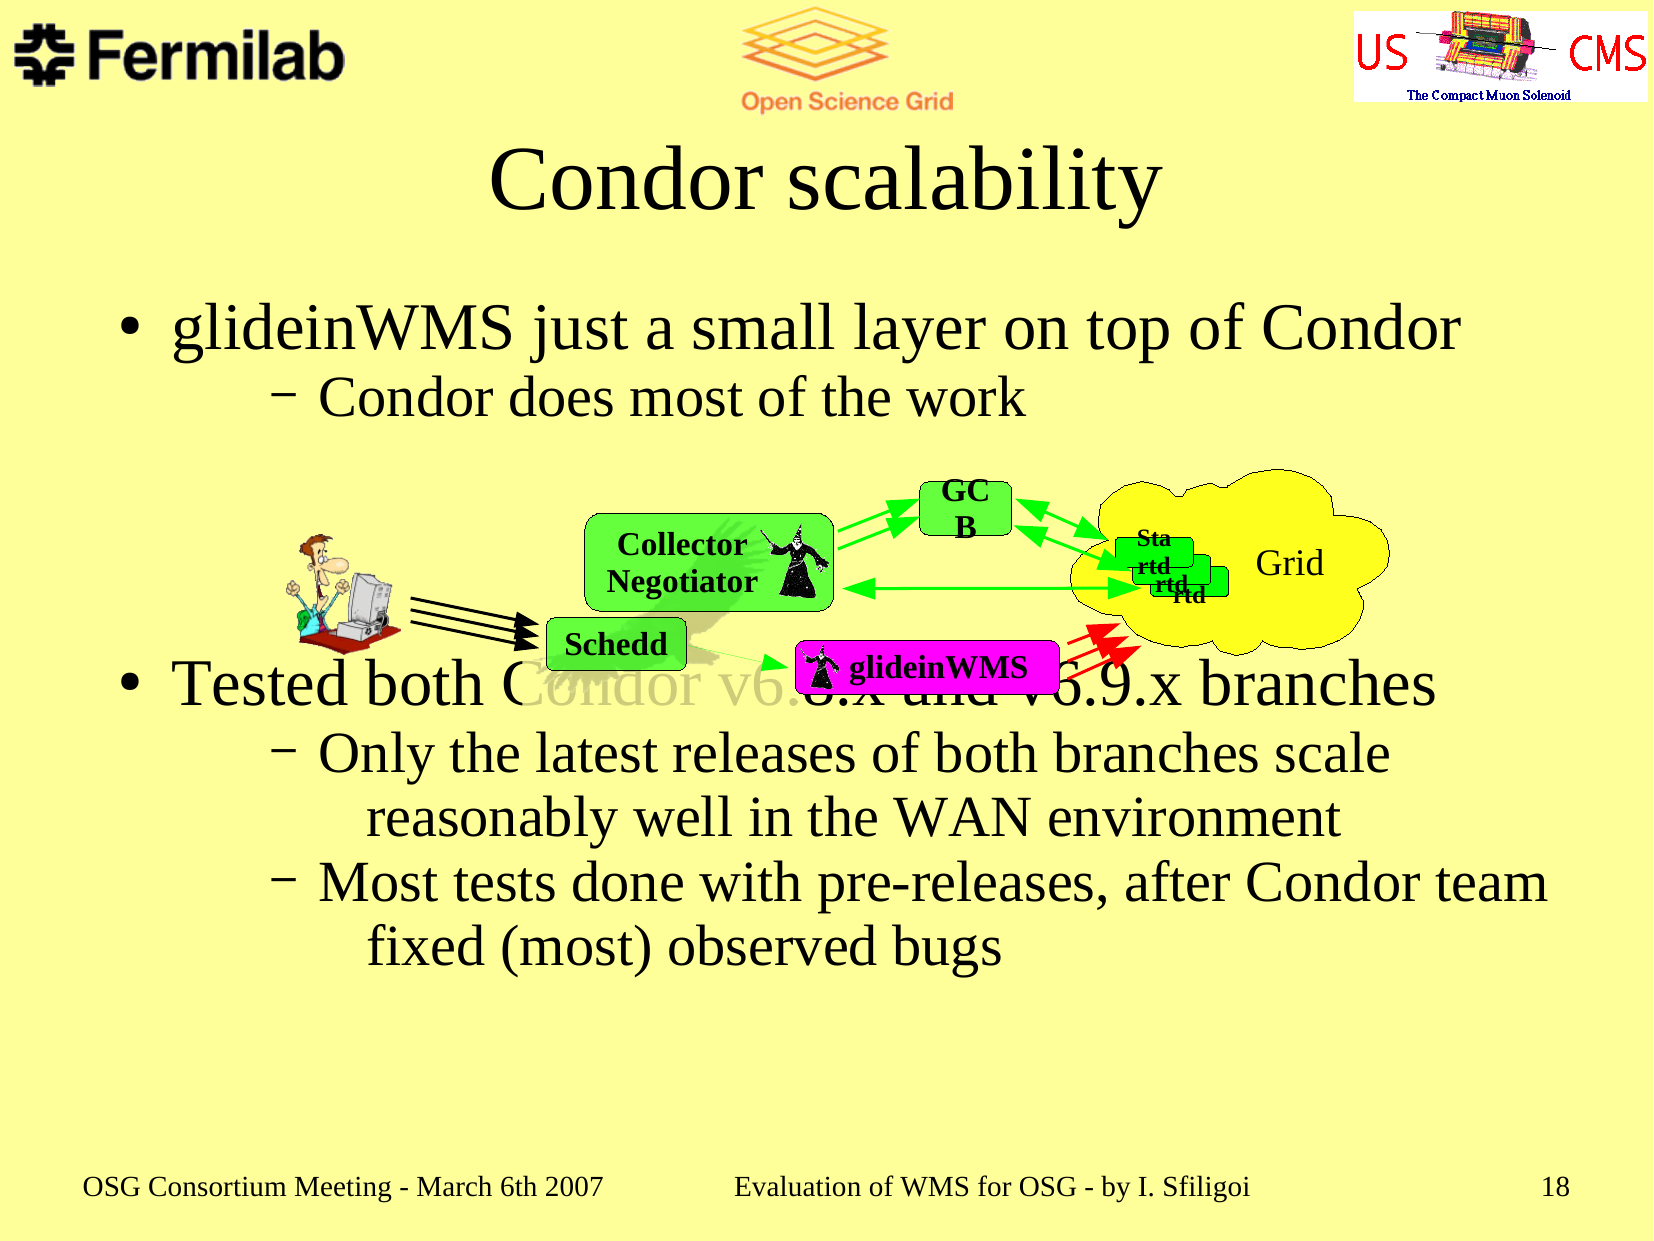

# Condor scalability
glideinWMS just a small layer on top of Condor
Condor does most of the work
Tested both Condor v6.8.x and v6.9.x branches
Only the latest releases of both branches scale reasonably well in the WAN environment
Most tests done with pre-releases, after Condor team fixed (most) observed bugs
Grid
GCB
Collector
Negotiator
Startd
Startd
Startd
Schedd
glideinWMS
OSG Consortium Meeting - March 6th 2007
Evaluation of WMS for OSG - by I. Sfiligoi
18